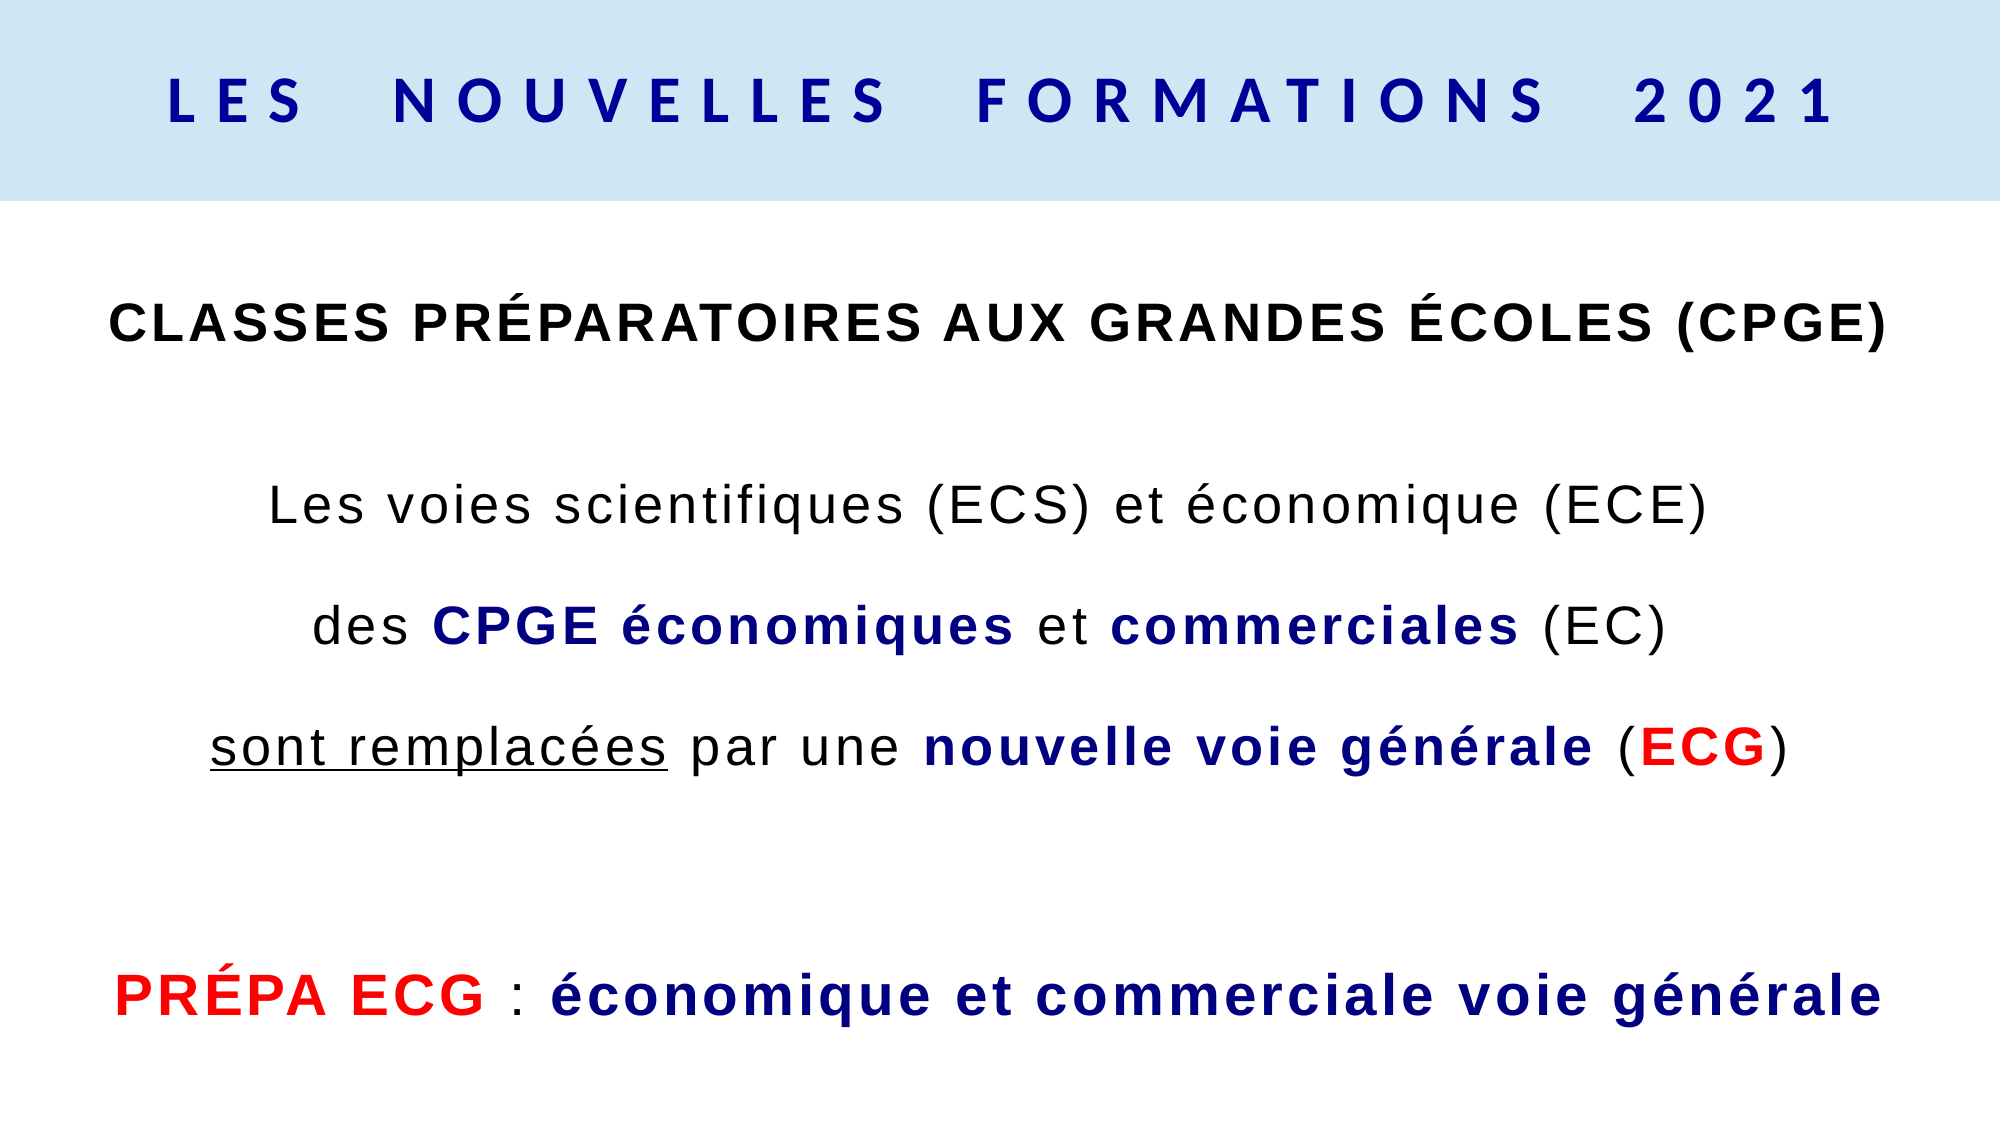

# LES NOUVELLES FORMATIONS 2021
CLASSES PRÉPARATOIRES AUX GRANDES ÉCOLES (CPGE)
Les voies scientifiques (ECS) et économique (ECE)
des CPGE économiques et commerciales (EC)
sont remplacées par une nouvelle voie générale (ECG)
PRÉPA ECG : économique et commerciale voie générale